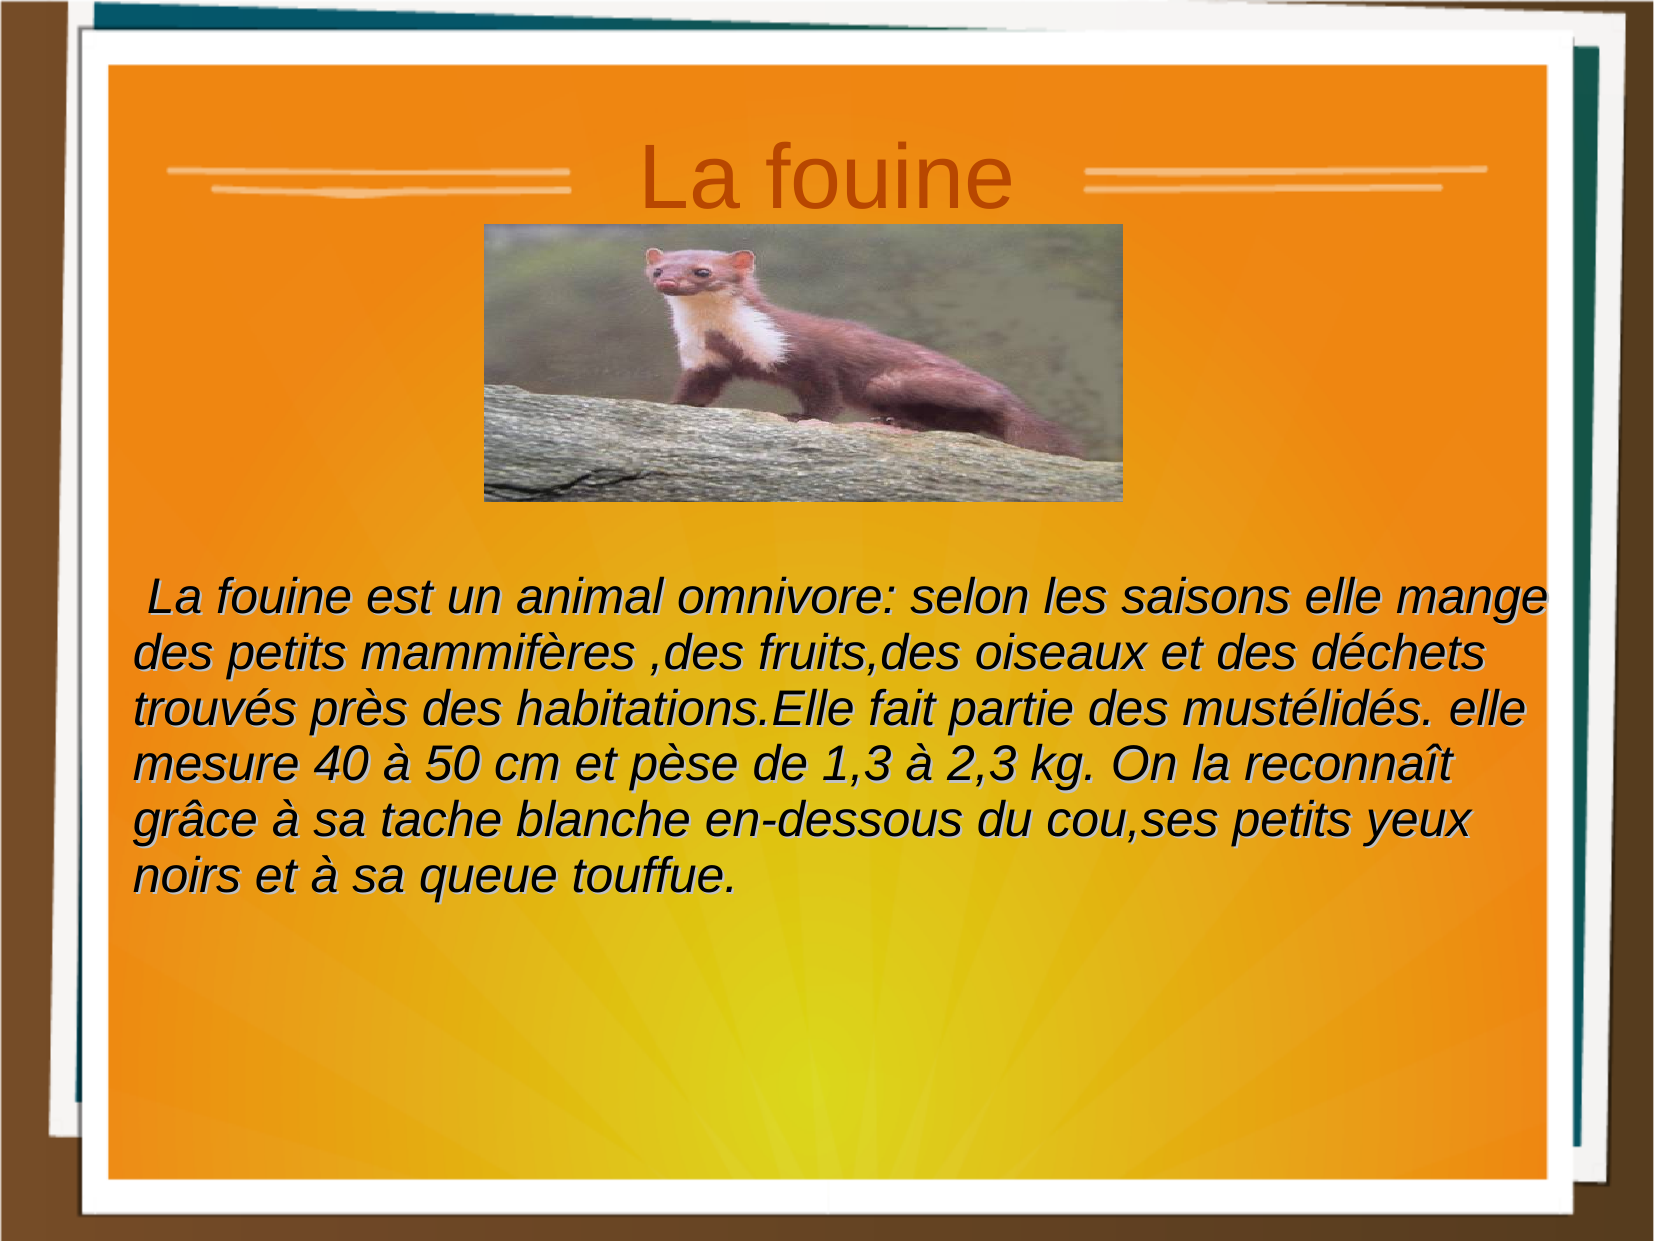

# La fouine
 La fouine est un animal omnivore: selon les saisons elle mange des petits mammifères ,des fruits,des oiseaux et des déchets trouvés près des habitations.Elle fait partie des mustélidés. elle mesure 40 à 50 cm et pèse de 1,3 à 2,3 kg. On la reconnaît grâce à sa tache blanche en-dessous du cou,ses petits yeux noirs et à sa queue touffue.